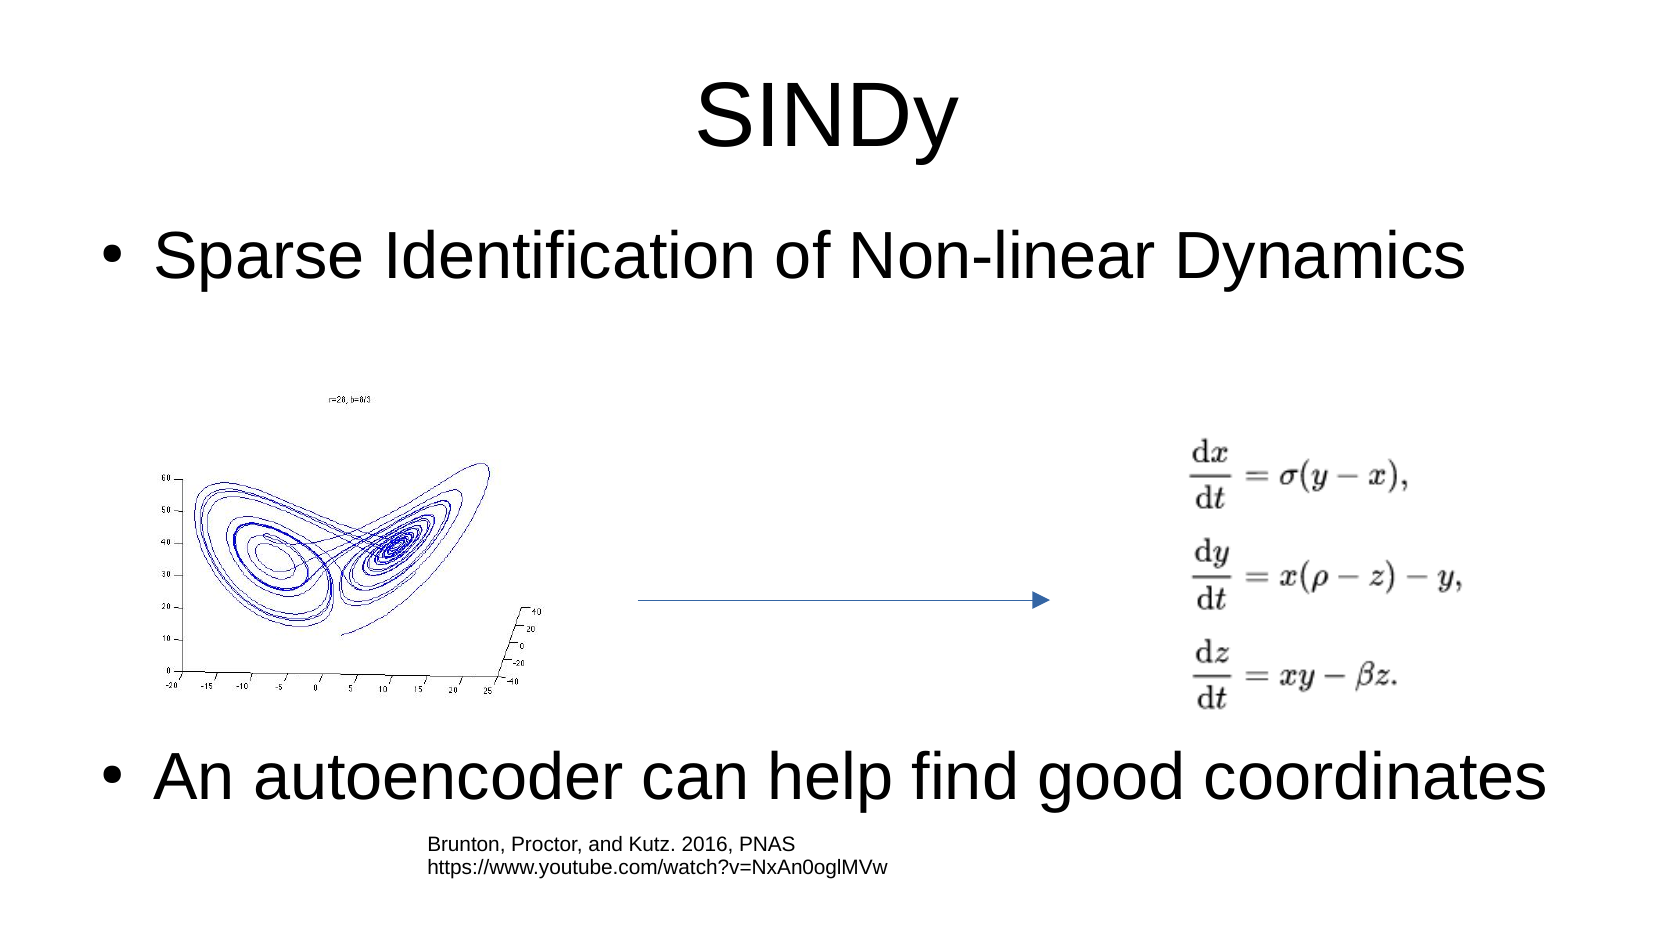

# SINDy
Sparse Identification of Non-linear Dynamics
An autoencoder can help find good coordinates
Brunton, Proctor, and Kutz. 2016, PNAS
https://www.youtube.com/watch?v=NxAn0oglMVw